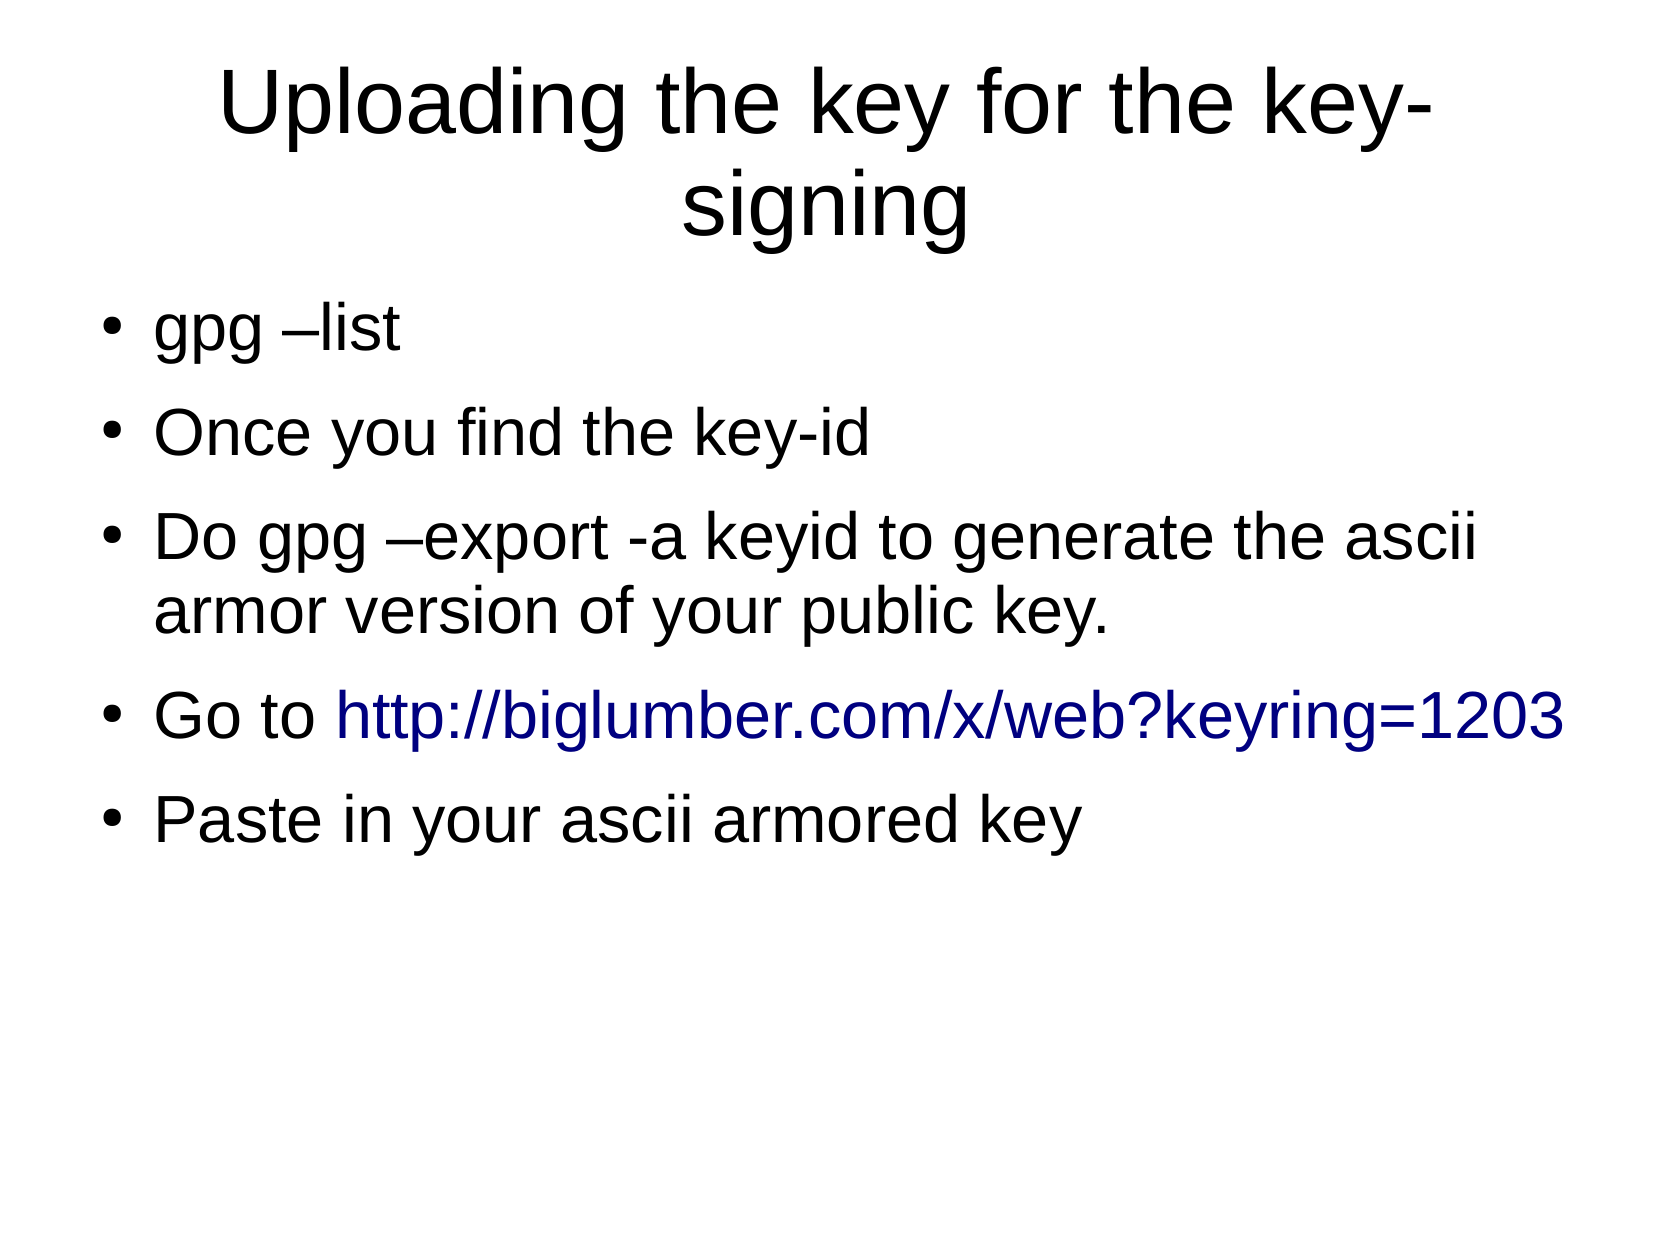

# Uploading the key for the key-signing
gpg –list
Once you find the key-id
Do gpg –export -a keyid to generate the ascii armor version of your public key.
Go to http://biglumber.com/x/web?keyring=1203
Paste in your ascii armored key